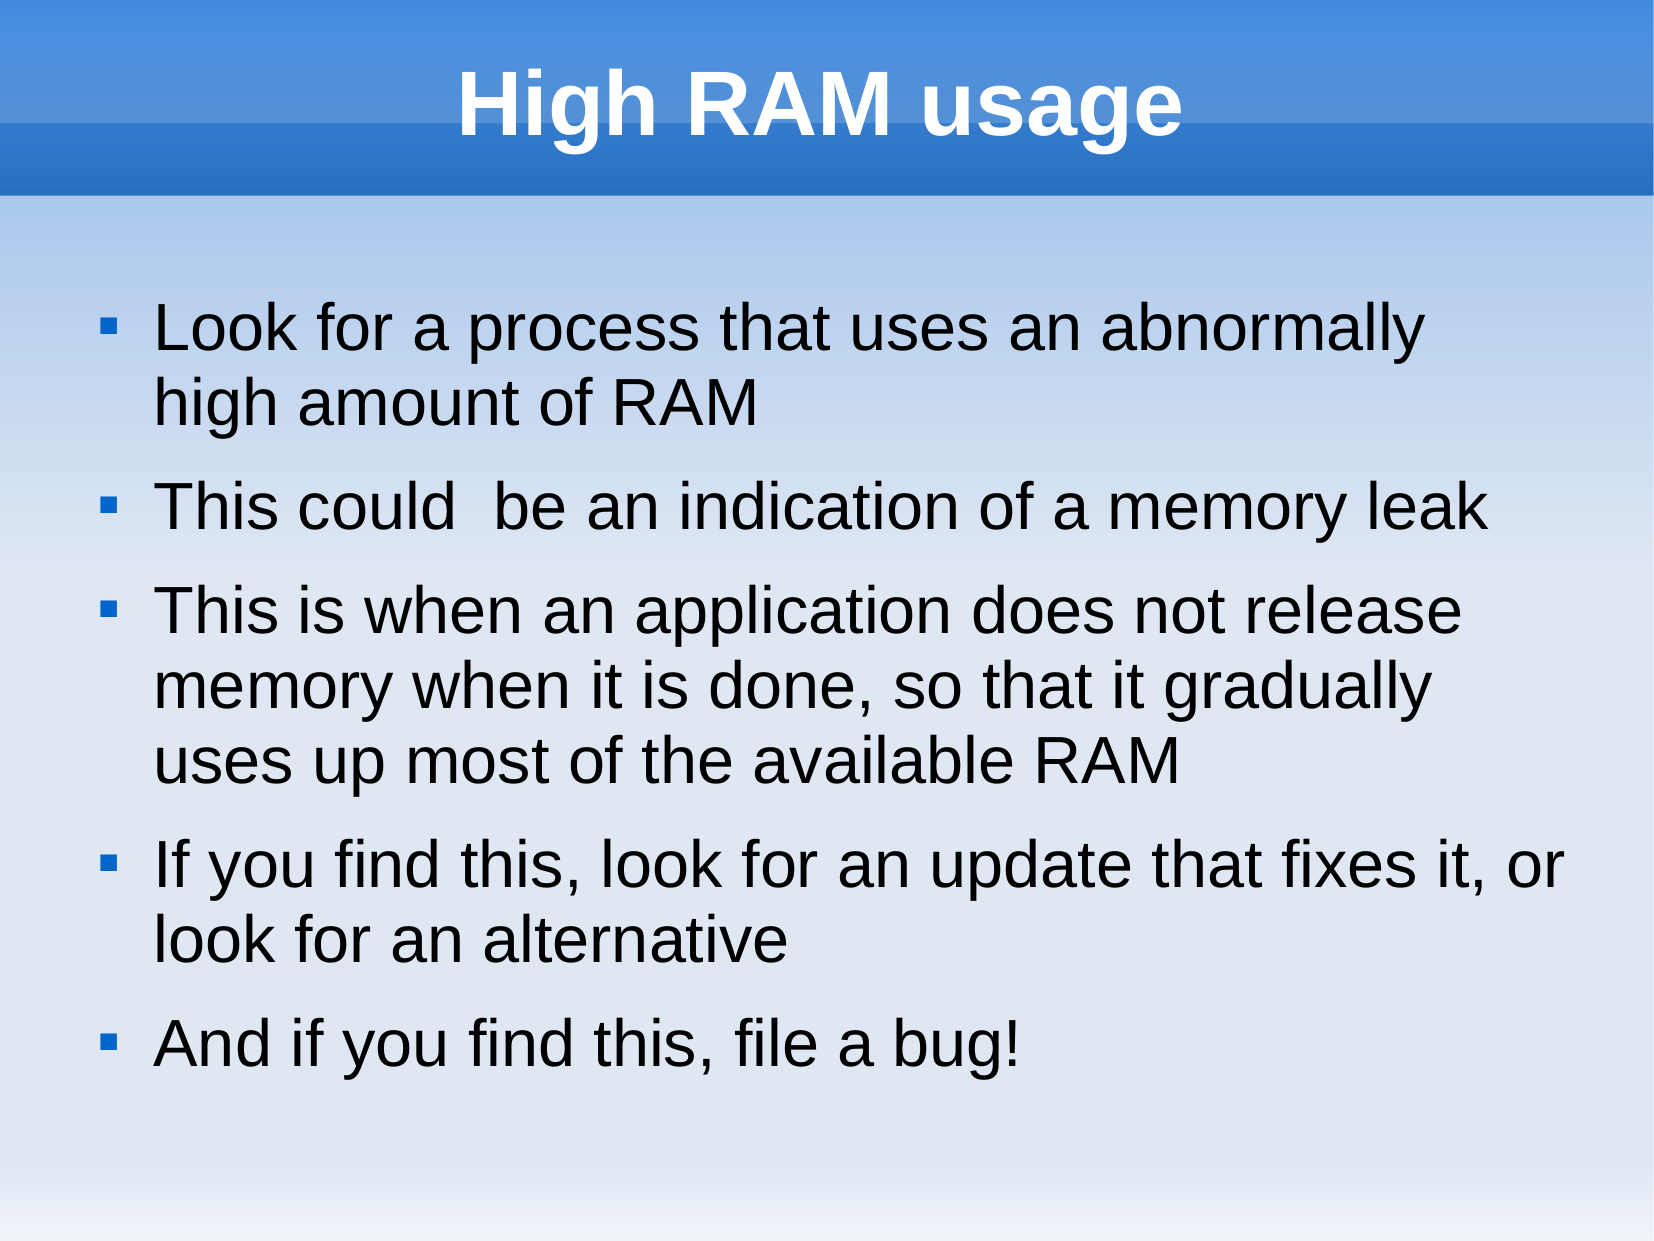

# High RAM usage
Look for a process that uses an abnormally high amount of RAM
This could be an indication of a memory leak
This is when an application does not release memory when it is done, so that it gradually uses up most of the available RAM
If you find this, look for an update that fixes it, or look for an alternative
And if you find this, file a bug!